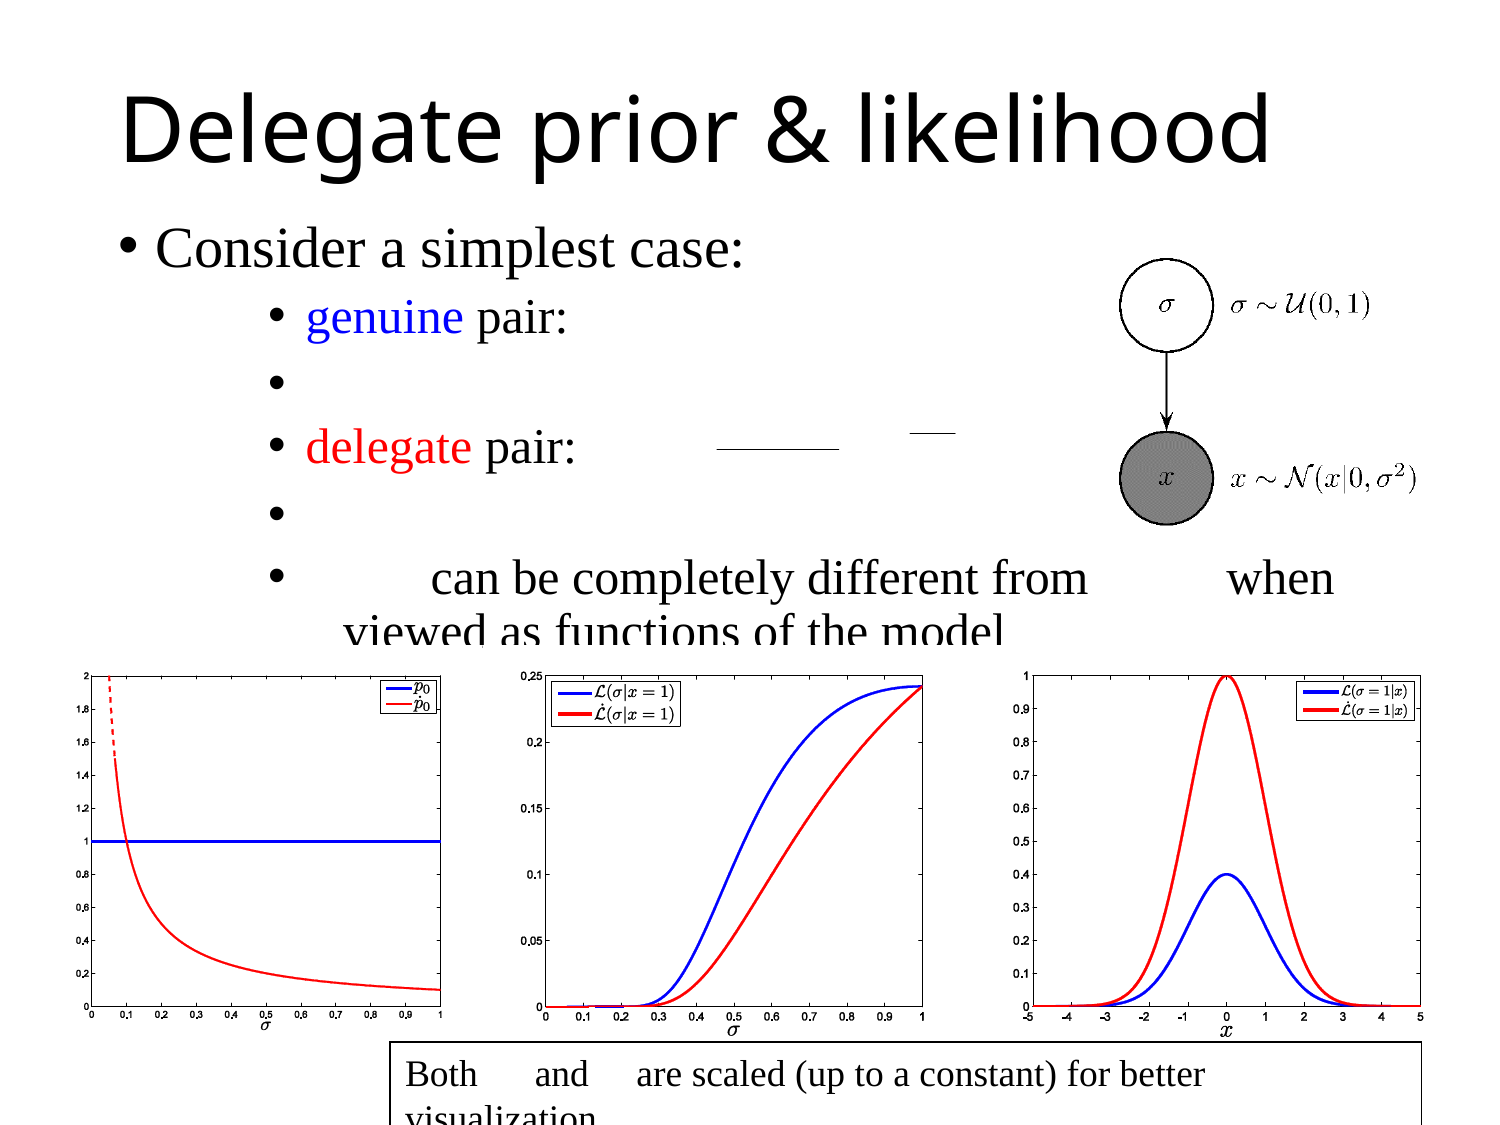

# Delegate prior & likelihood
Consider a simplest case:
genuine pair:
delegate pair:
 can be completely different from when viewed as functions of the model
Both and are scaled (up to a constant) for better visualization.